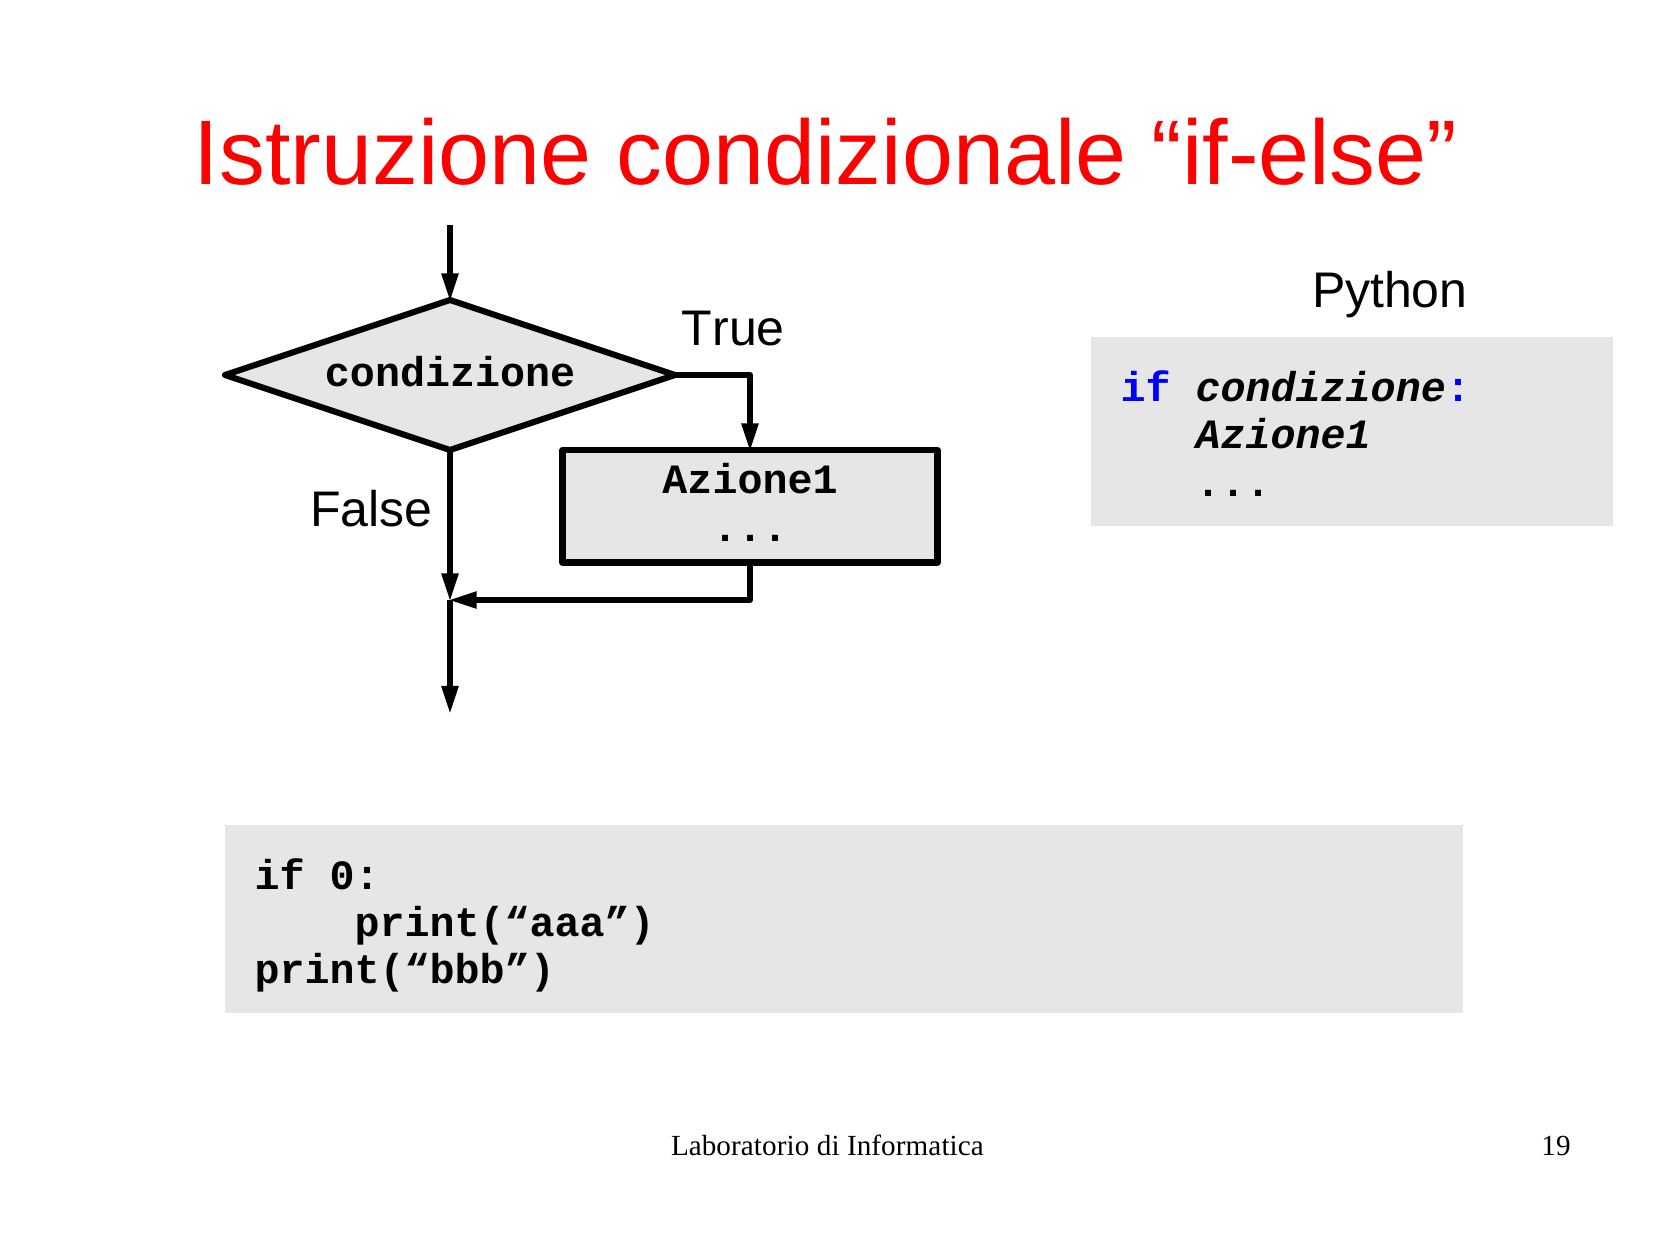

# Istruzione condizionale “if-else”
Python
condizione
True
if condizione:
	Azione1
 ...
Azione1
...
False
if 0:
 print(“aaa”)
print(“bbb”)
Laboratorio di Informatica
19